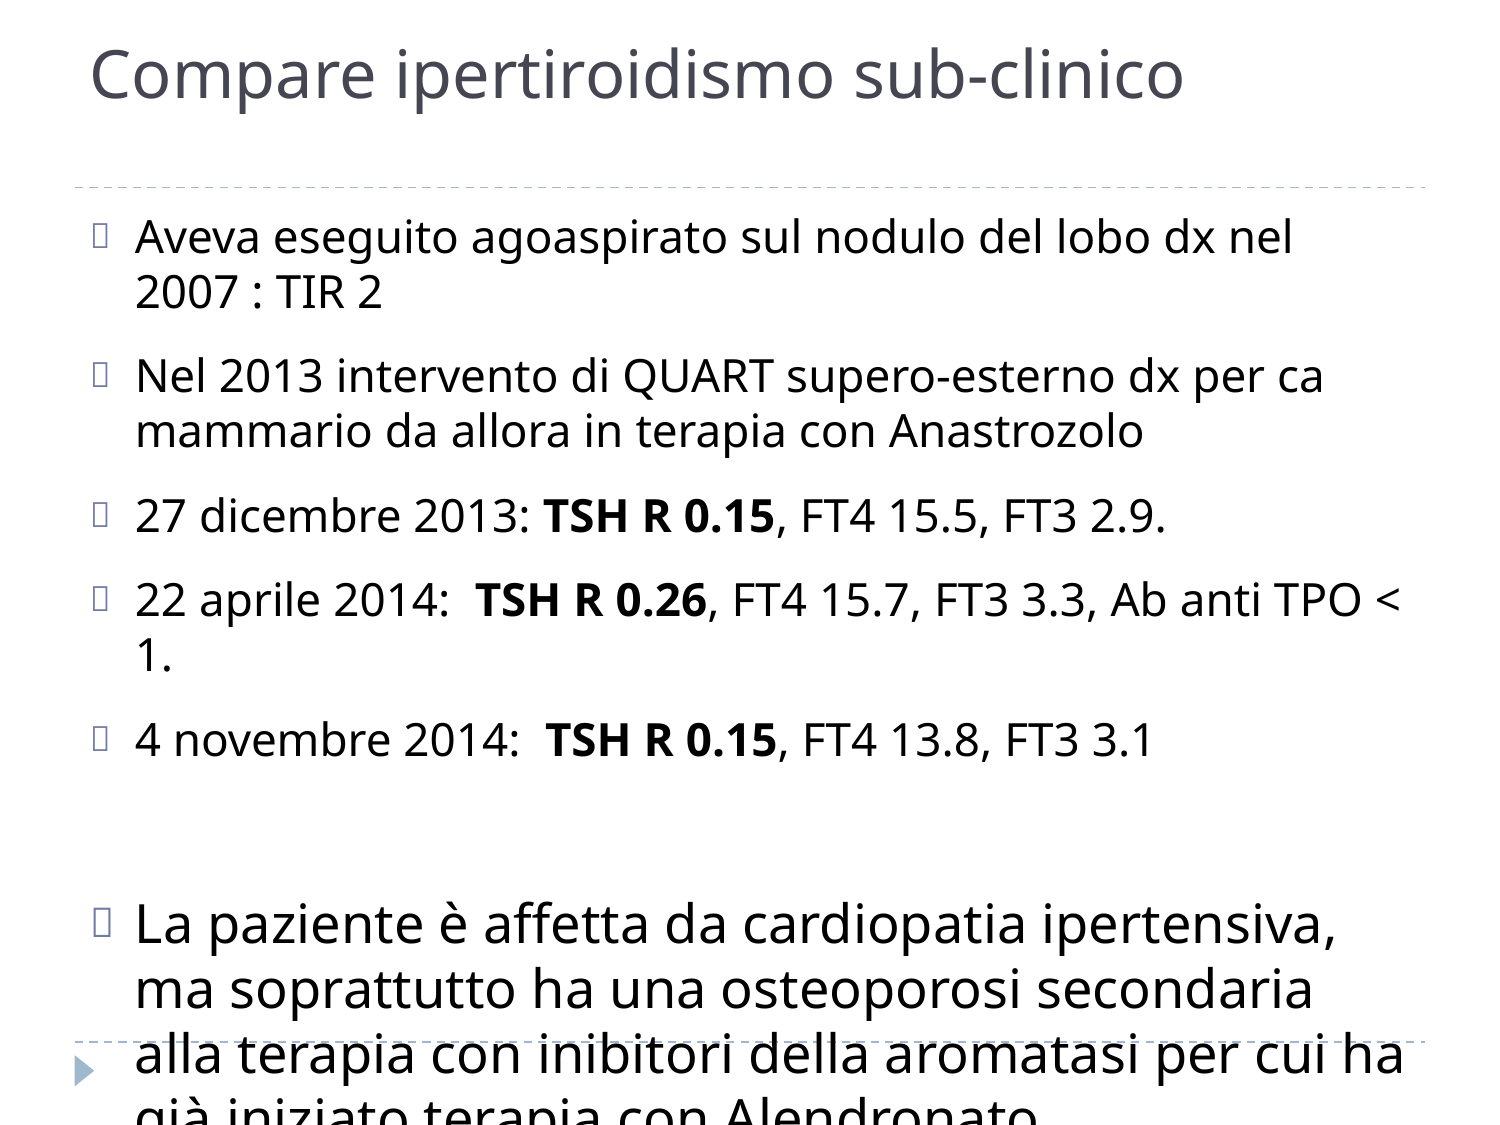

# Compare ipertiroidismo sub-clinico
Aveva eseguito agoaspirato sul nodulo del lobo dx nel 2007 : TIR 2
Nel 2013 intervento di QUART supero-esterno dx per ca mammario da allora in terapia con Anastrozolo
27 dicembre 2013: TSH R 0.15, FT4 15.5, FT3 2.9.
22 aprile 2014: TSH R 0.26, FT4 15.7, FT3 3.3, Ab anti TPO < 1.
4 novembre 2014: TSH R 0.15, FT4 13.8, FT3 3.1
La paziente è affetta da cardiopatia ipertensiva, ma soprattutto ha una osteoporosi secondaria alla terapia con inibitori della aromatasi per cui ha già iniziato terapia con Alendronato